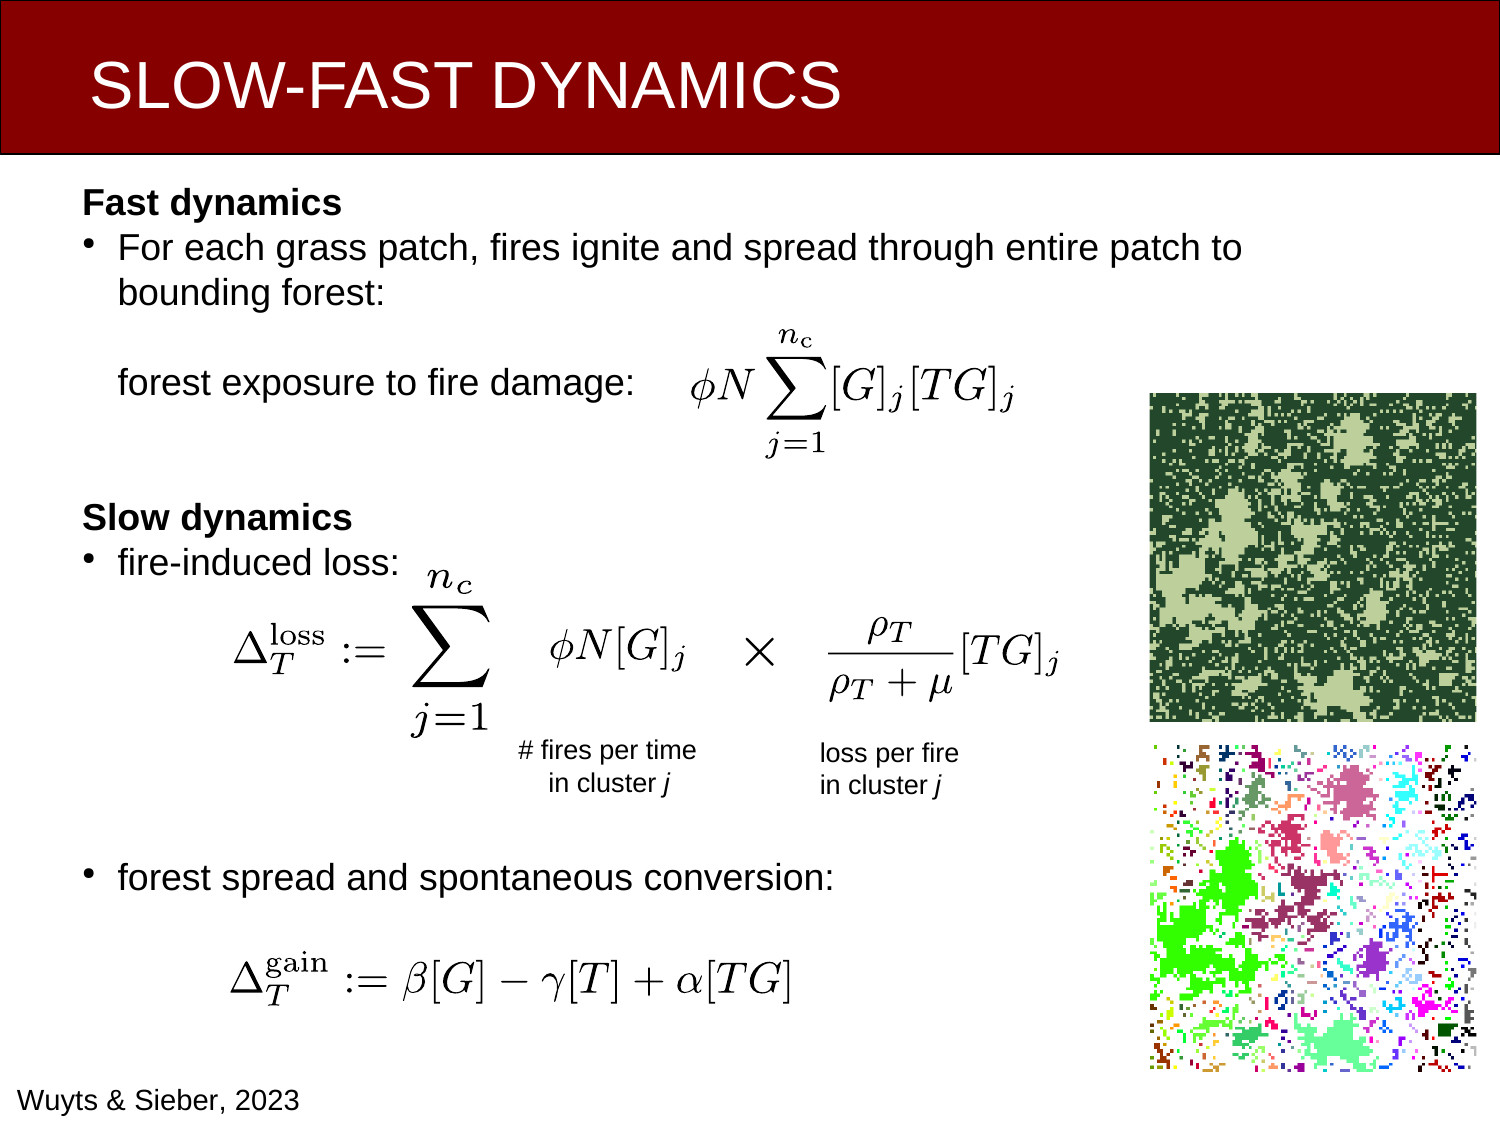

# SLOW-FAST DYNAMICS
Fast dynamics
For each grass patch, fires ignite and spread through entire patch to bounding forest:
forest exposure to fire damage:
Slow dynamics
fire-induced loss:
forest spread and spontaneous conversion:
# fires per time
 in cluster j
loss per fire
in cluster j
Wuyts & Sieber, 2023